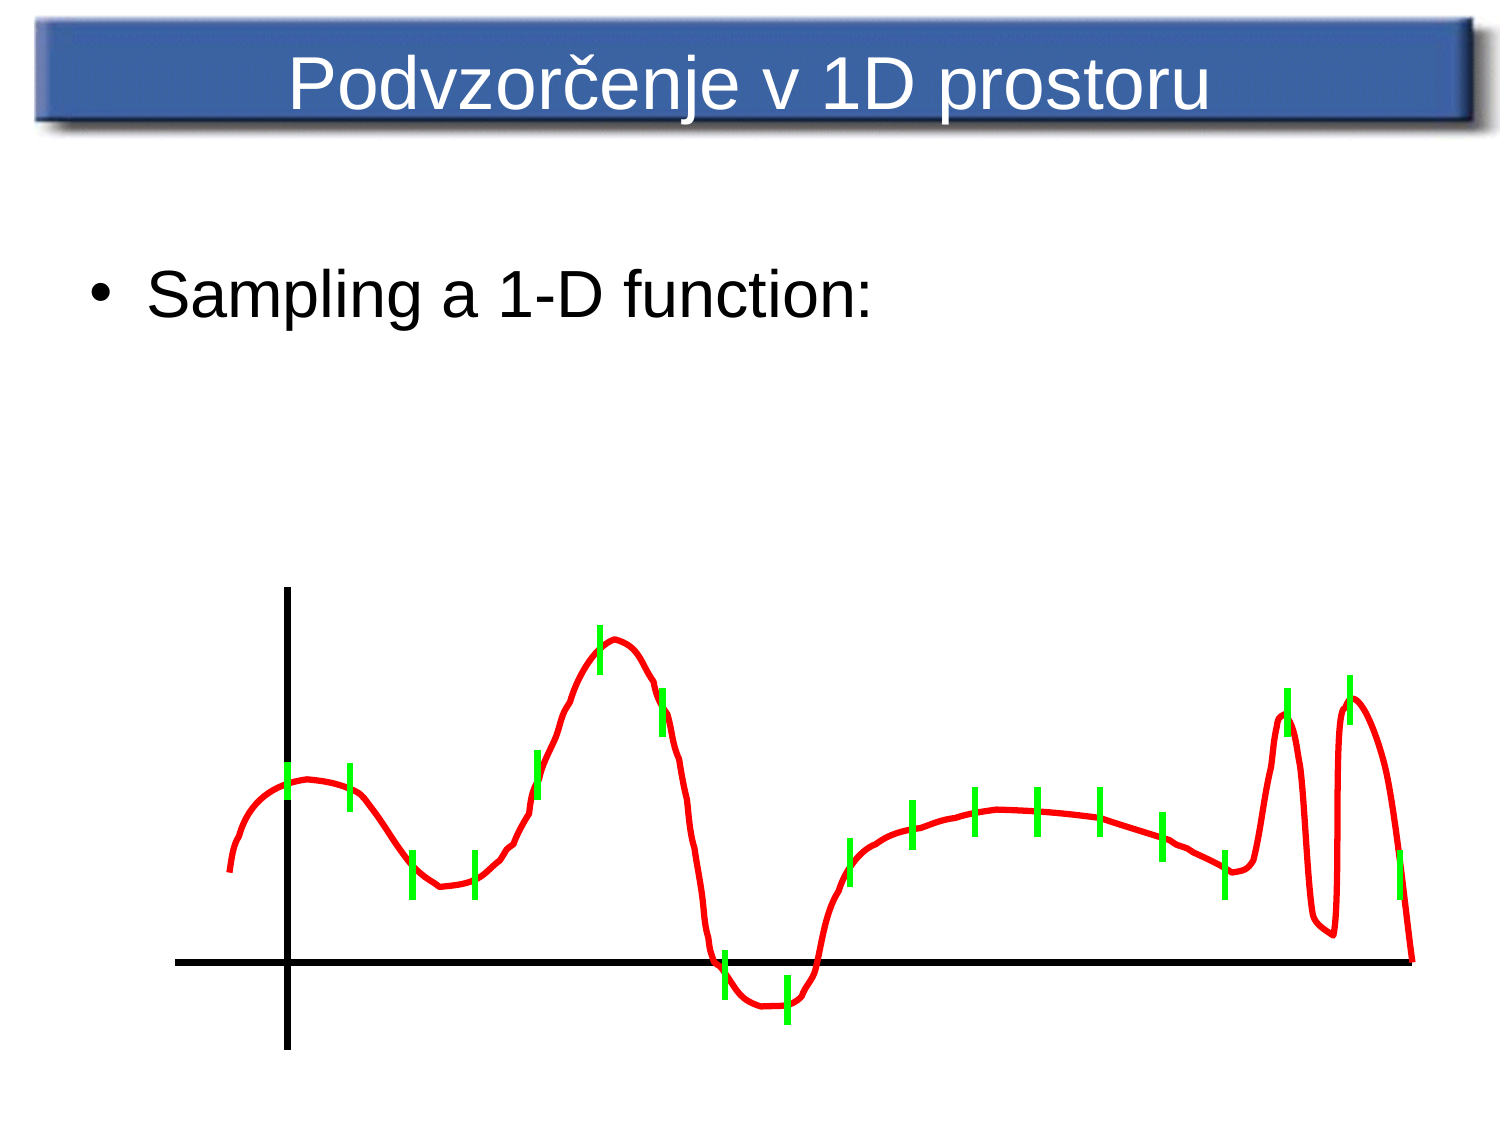

Podvzorčenje v 1D prostoru
Podvzorčenje pripelje do “aliasing”
# Sampling a 1-D function: